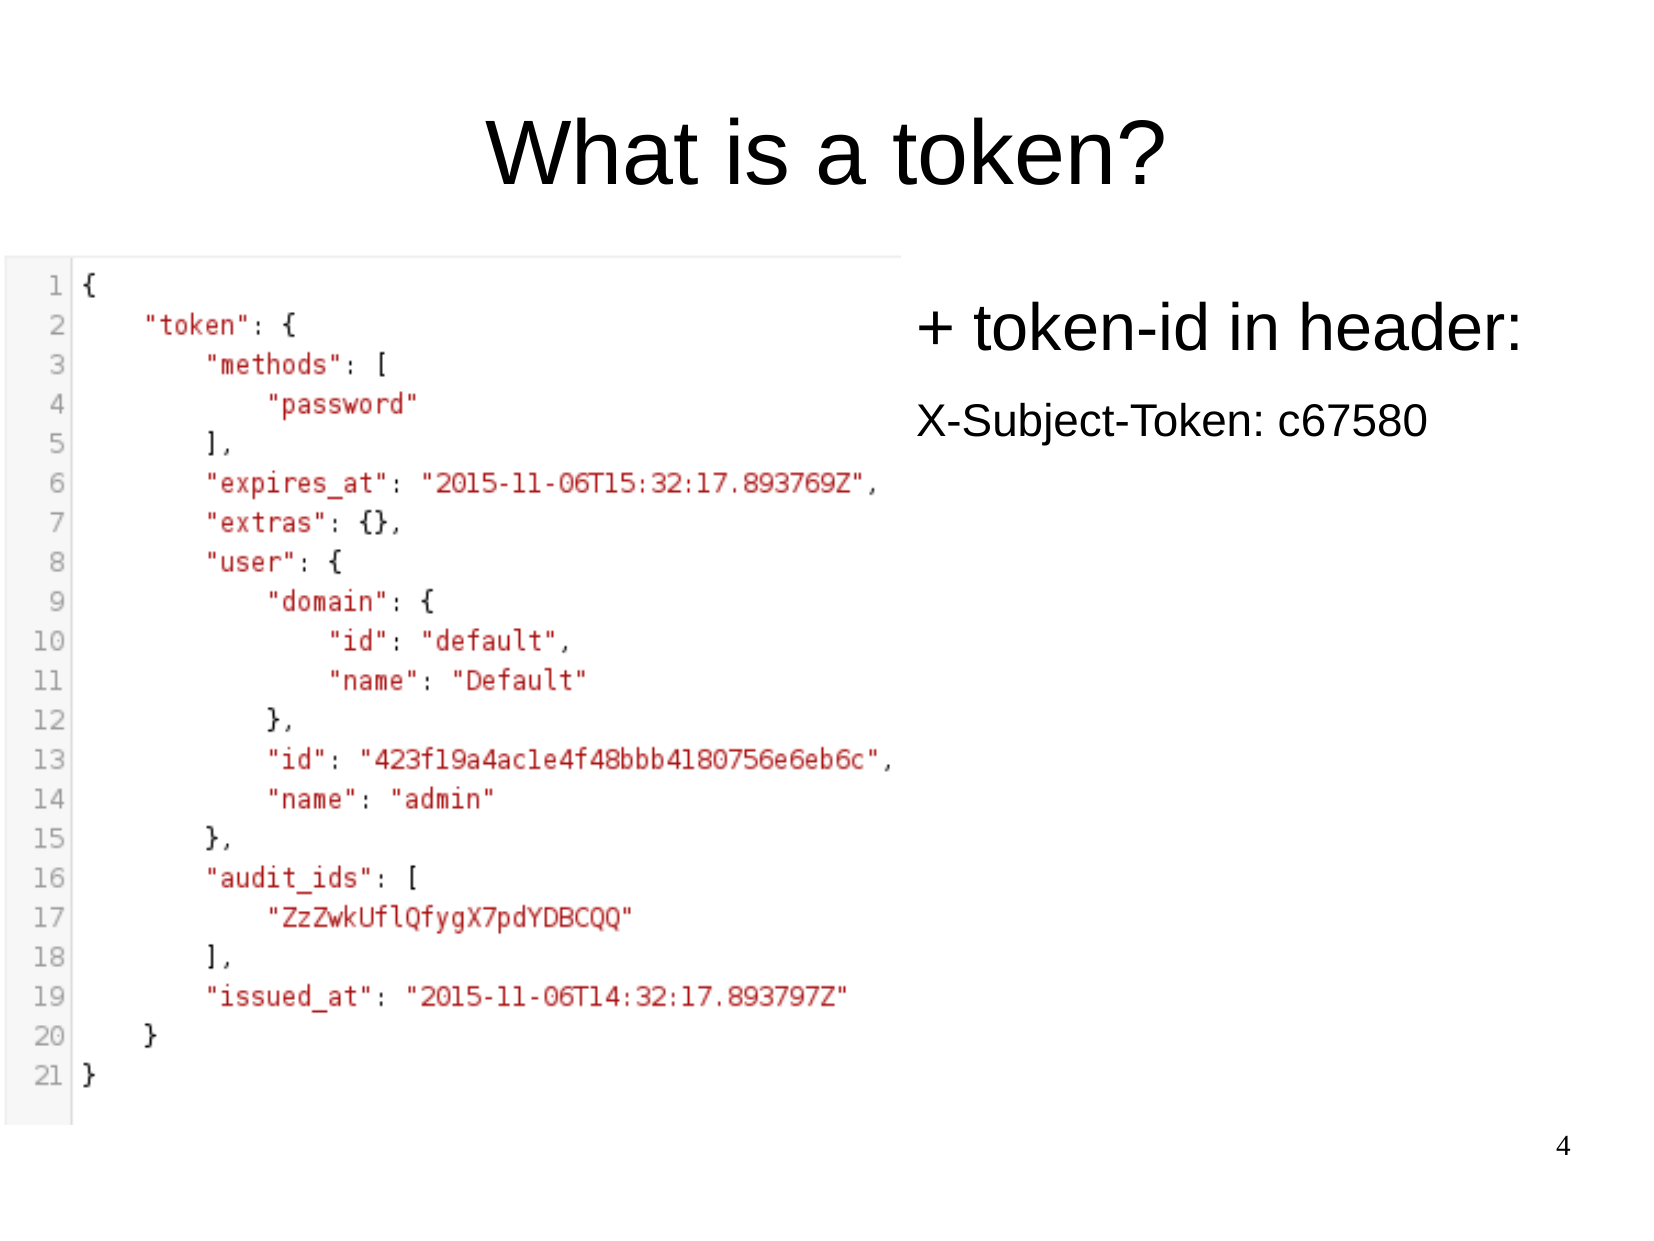

# What is a token?
+ token-id in header:
X-Subject-Token: c67580
4